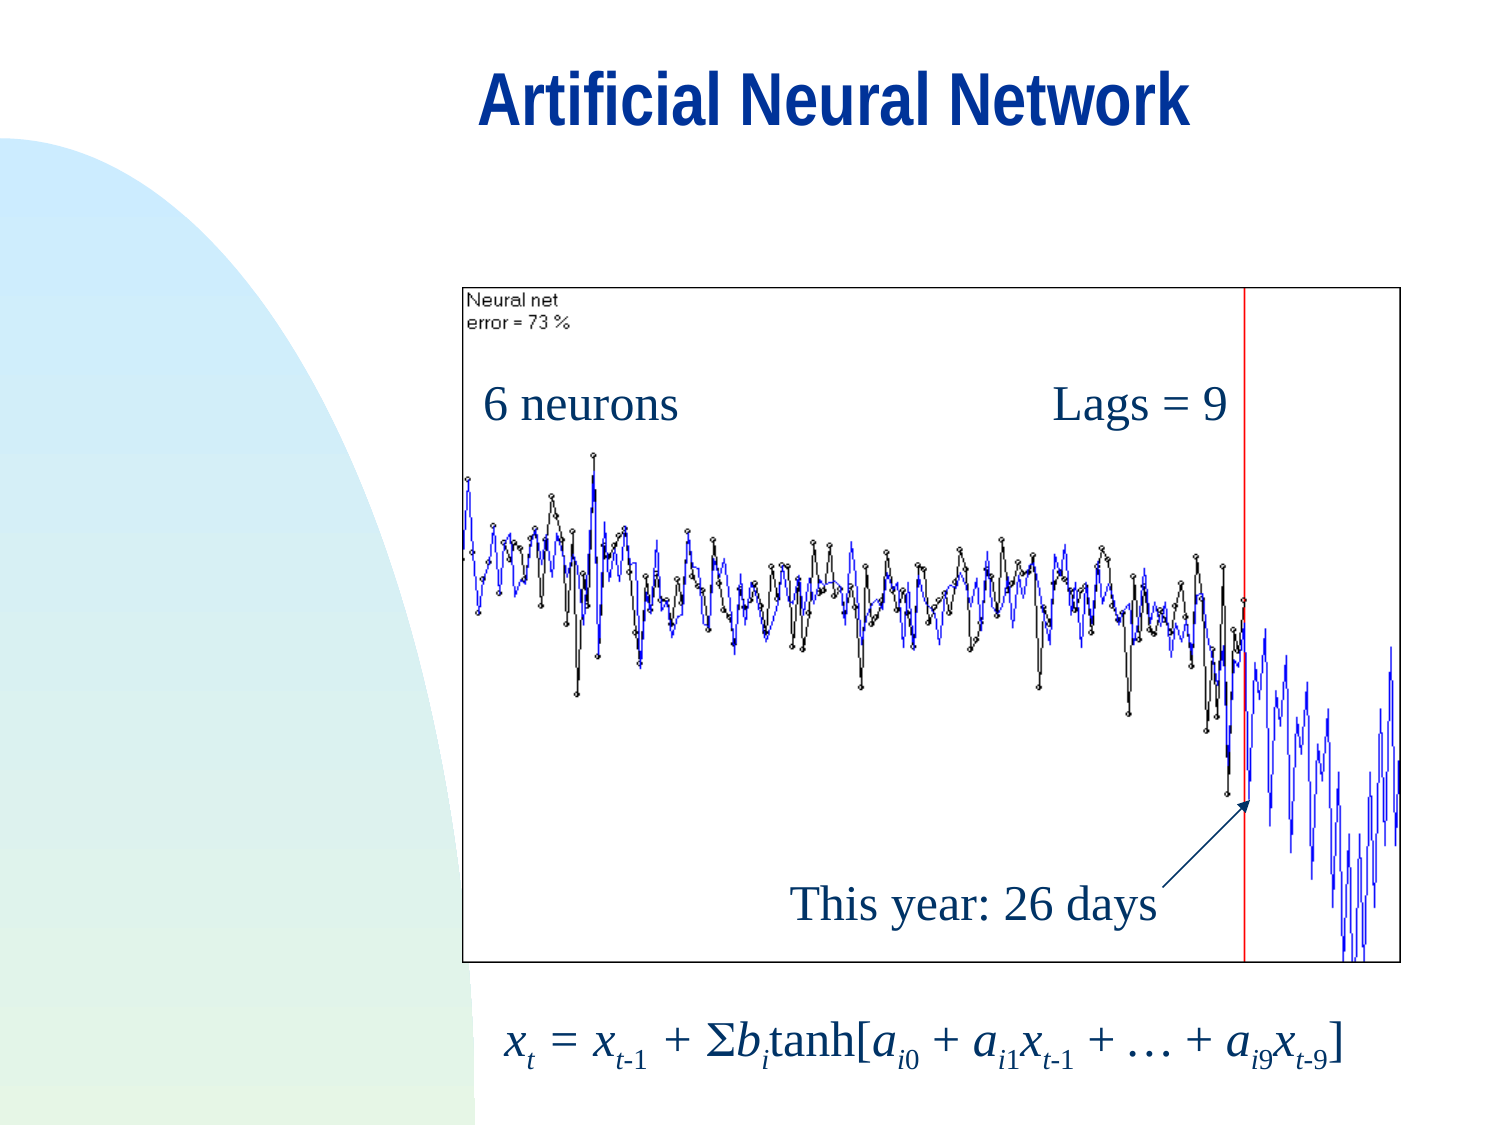

# Artificial Neural Network
6 neurons
Lags = 9
This year: 26 days
xt = xt-1 + bitanh[ai0 + ai1xt-1 + … + ai9xt-9]